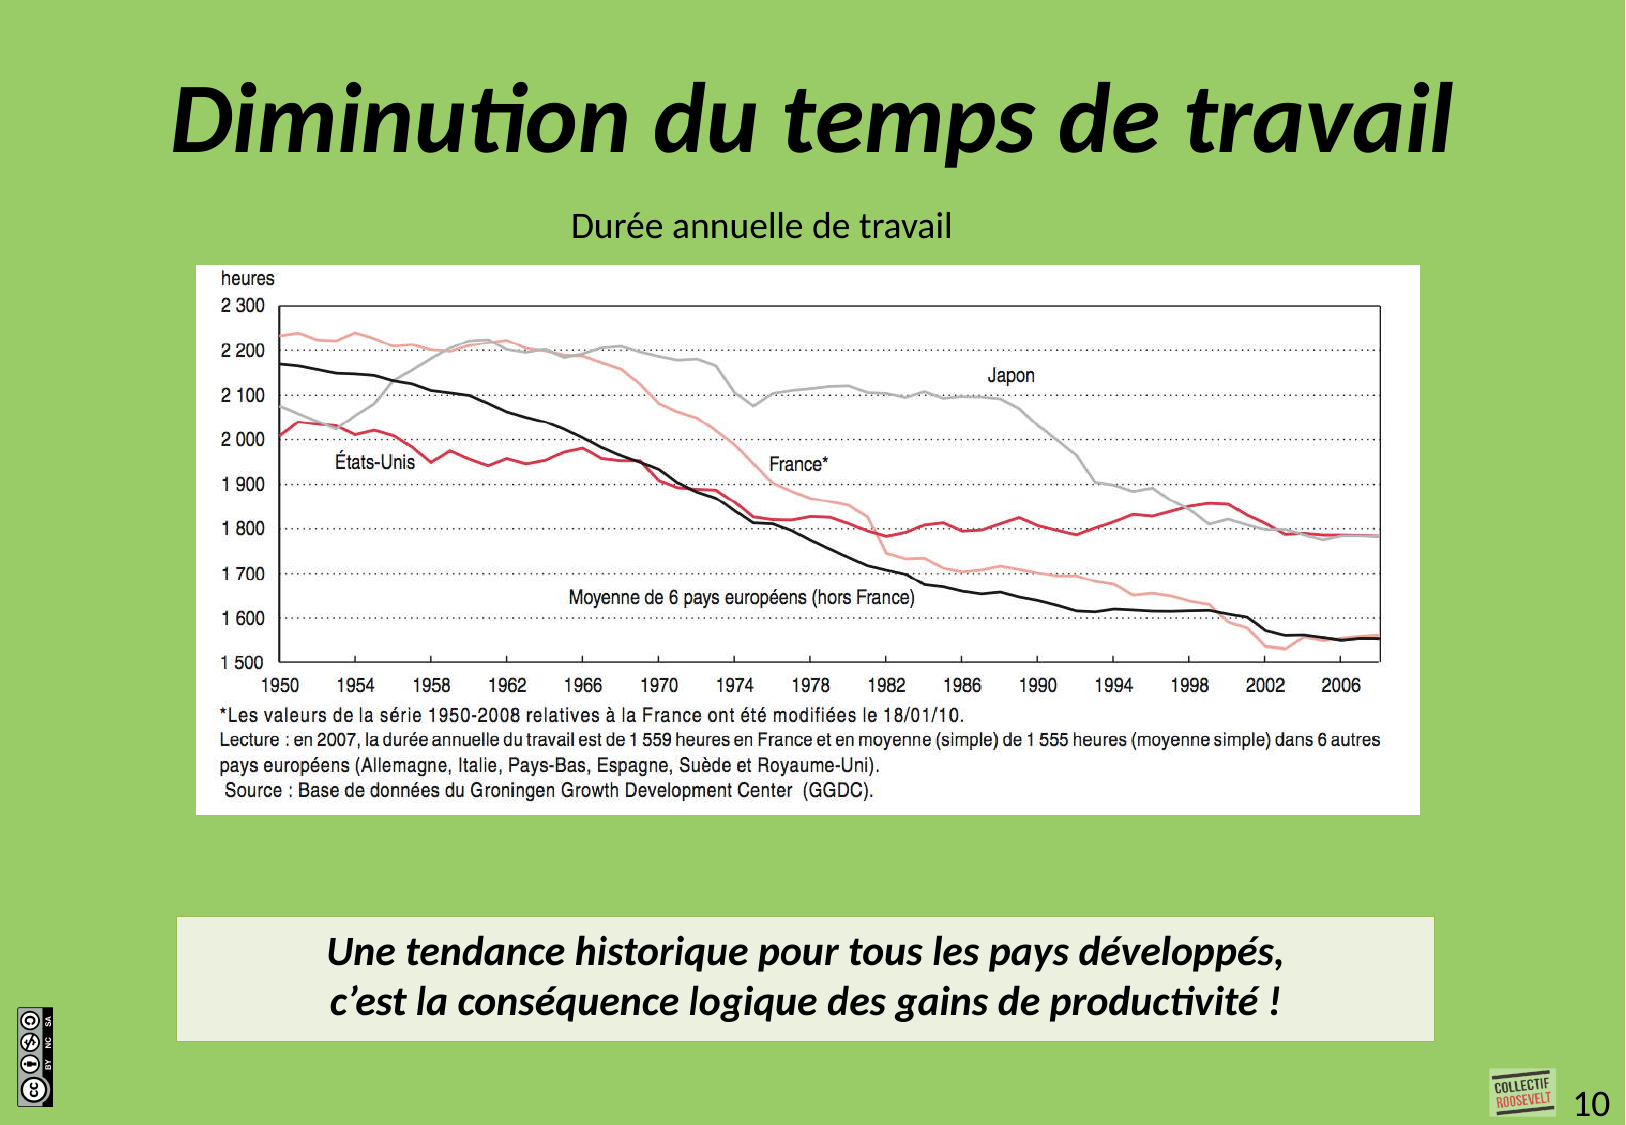

# Diminution du temps de travail
Durée annuelle de travail
Une tendance historique pour tous les pays développés,
 c’est la conséquence logique des gains de productivité !